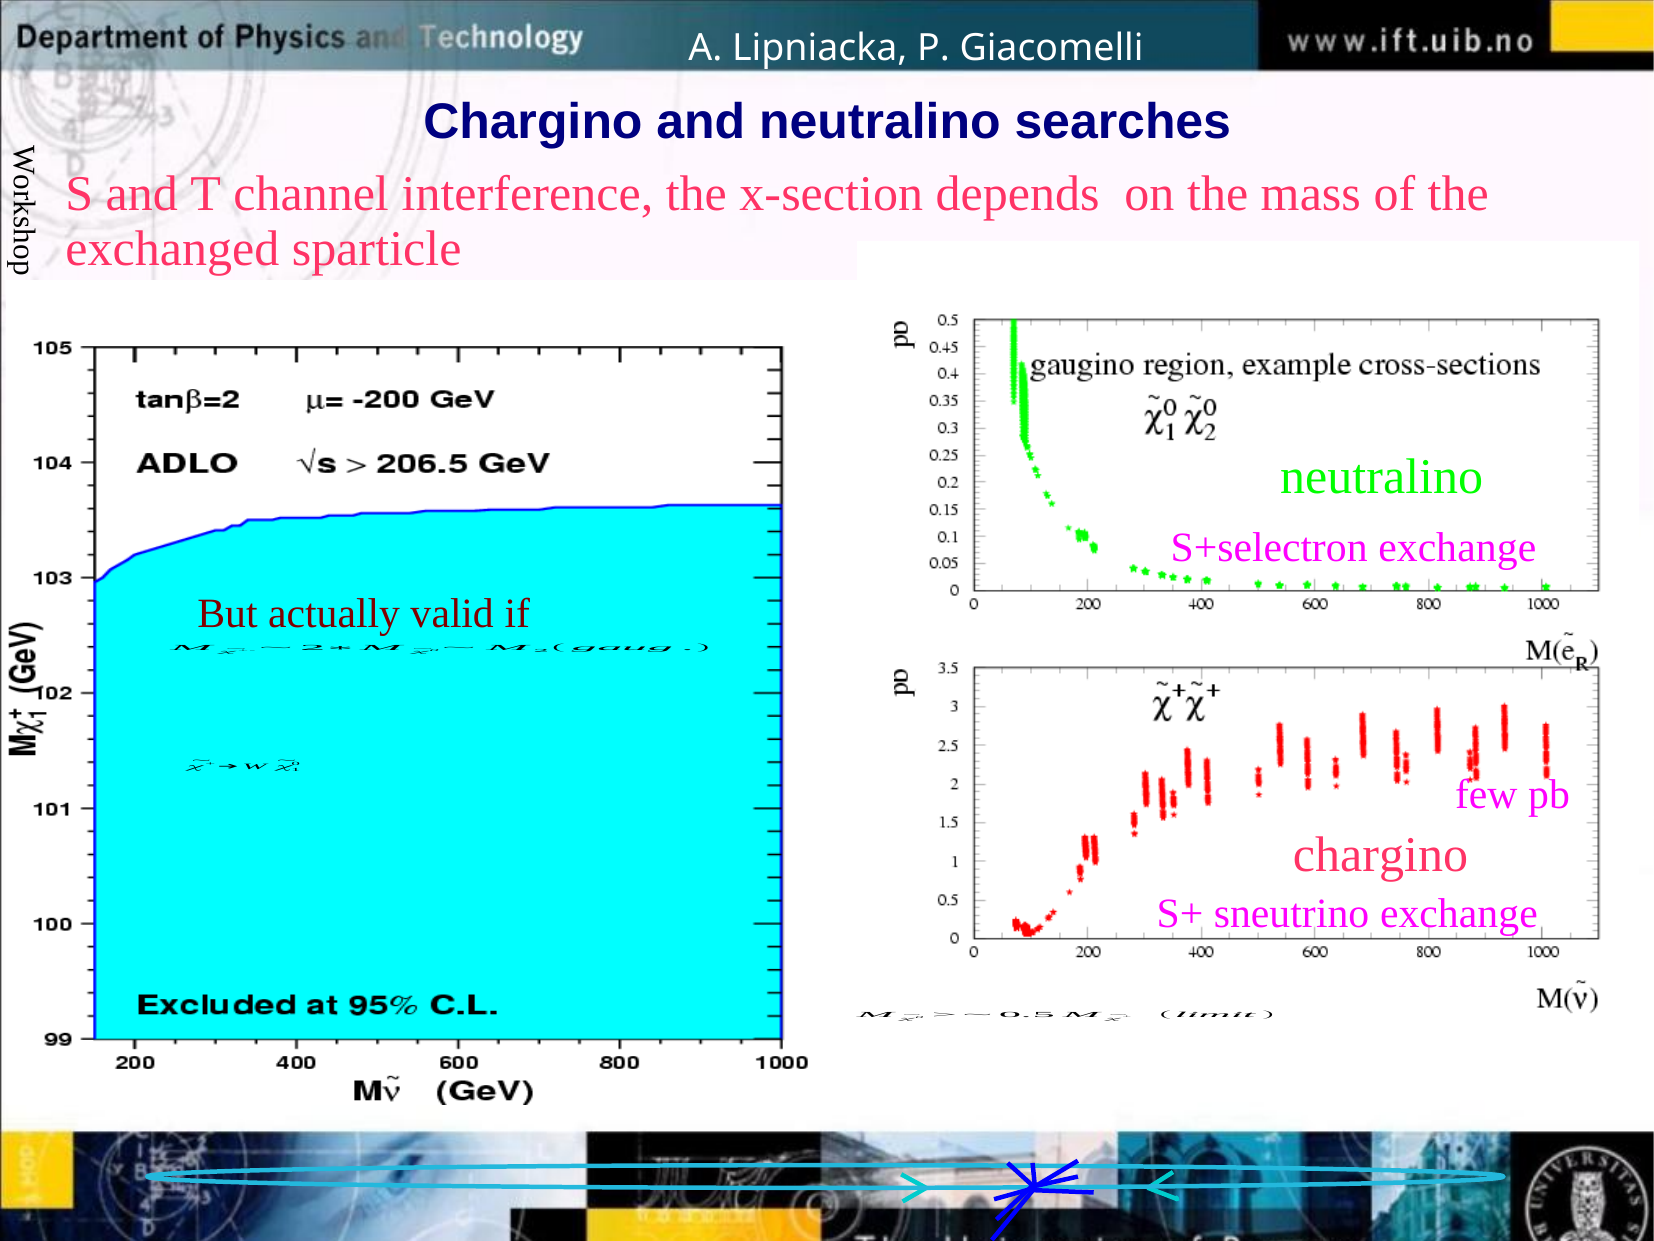

# Chargino and neutralino searches
S and T channel interference, the x-section depends on the mass of the
exchanged sparticle
But actually valid if
neutralino
S+selectron exchange
few pb
chargino
S+ sneutrino exchange